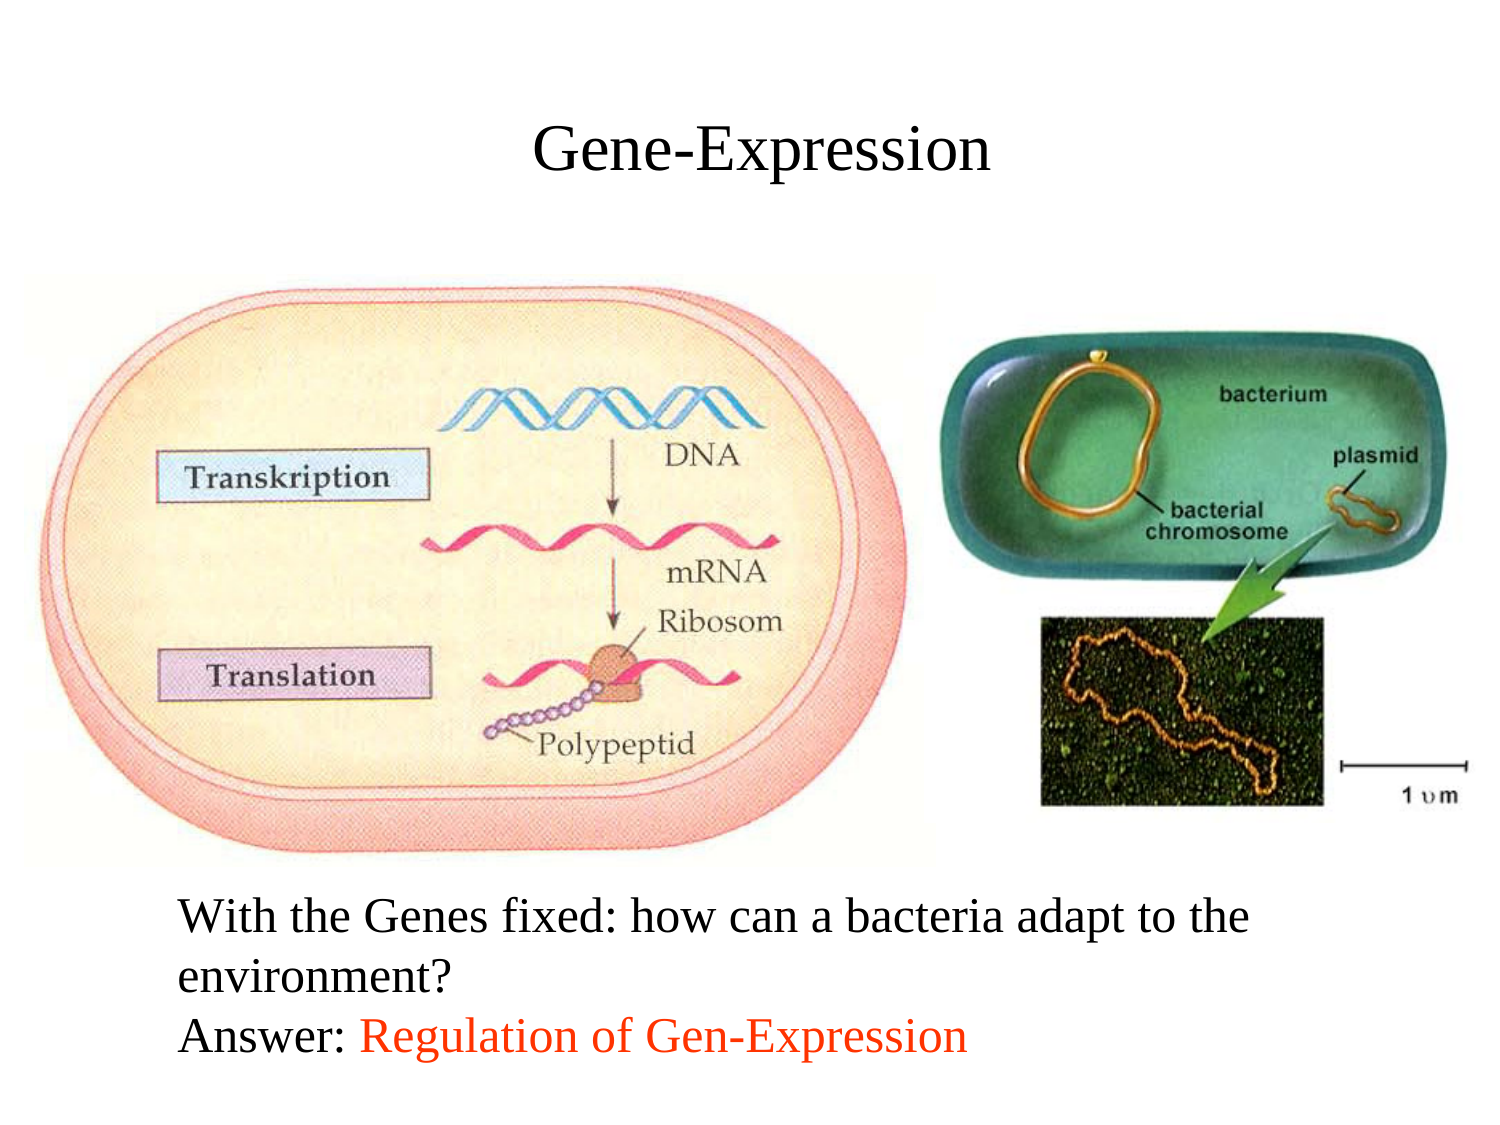

# Gene-Expression
With the Genes fixed: how can a bacteria adapt to the environment?
Answer: Regulation of Gen-Expression